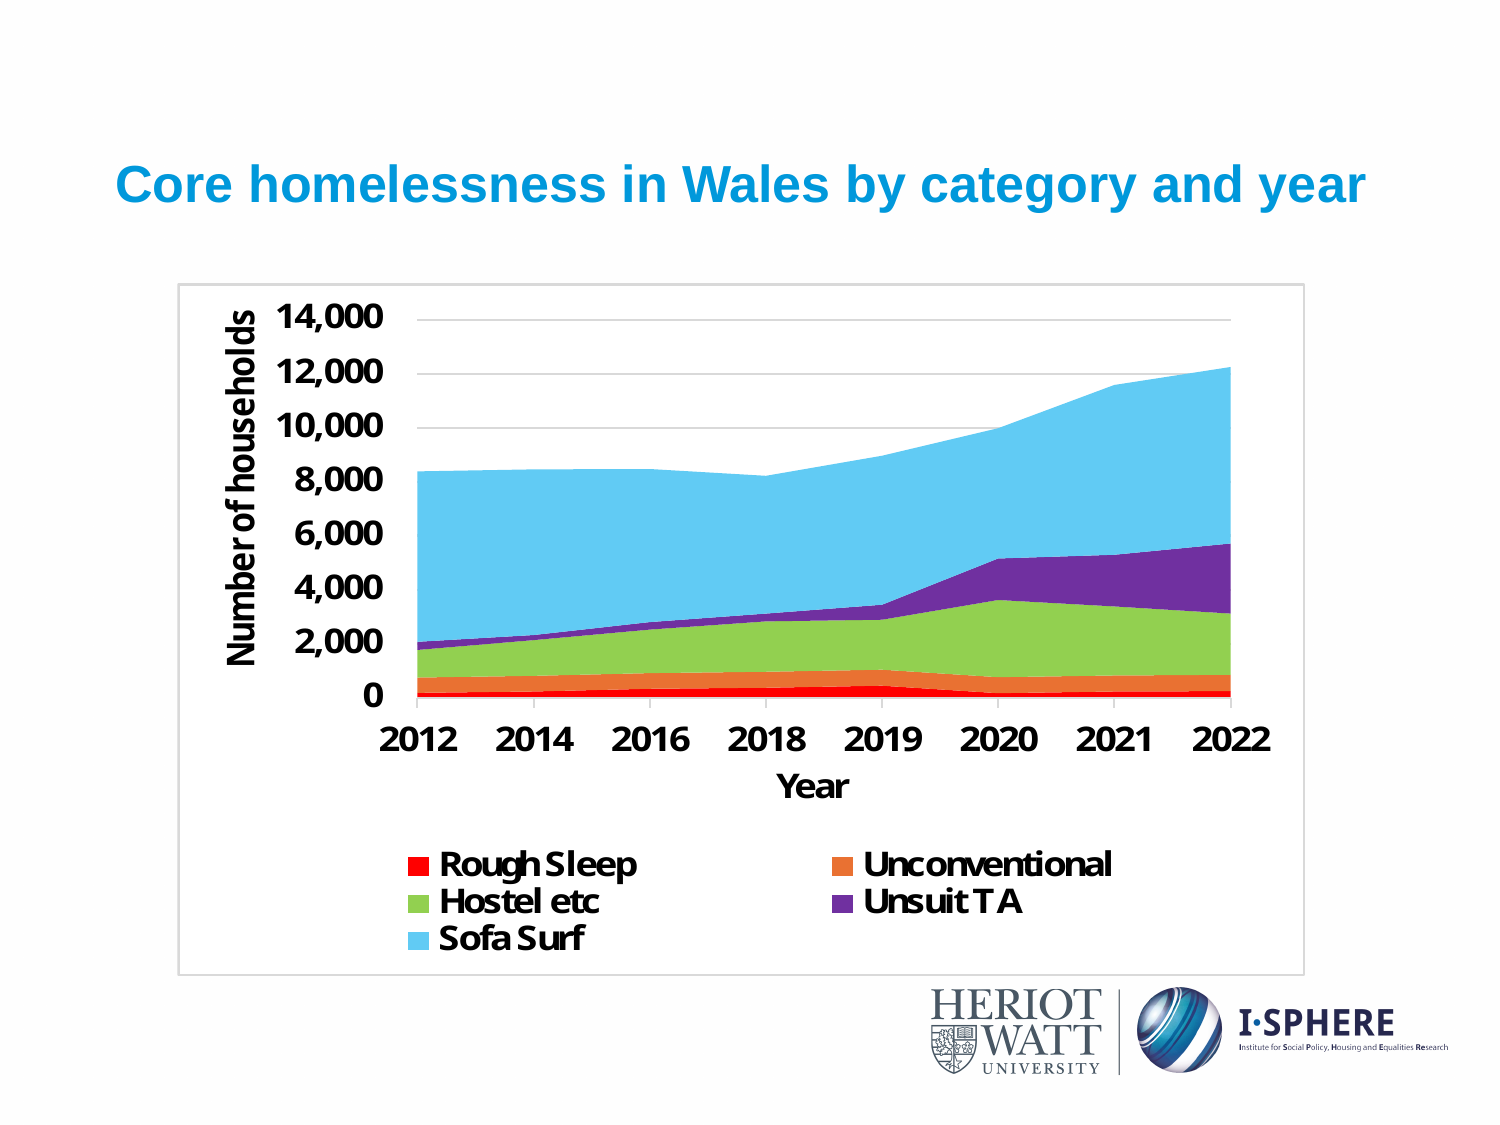

# Core homelessness in Wales by category and year